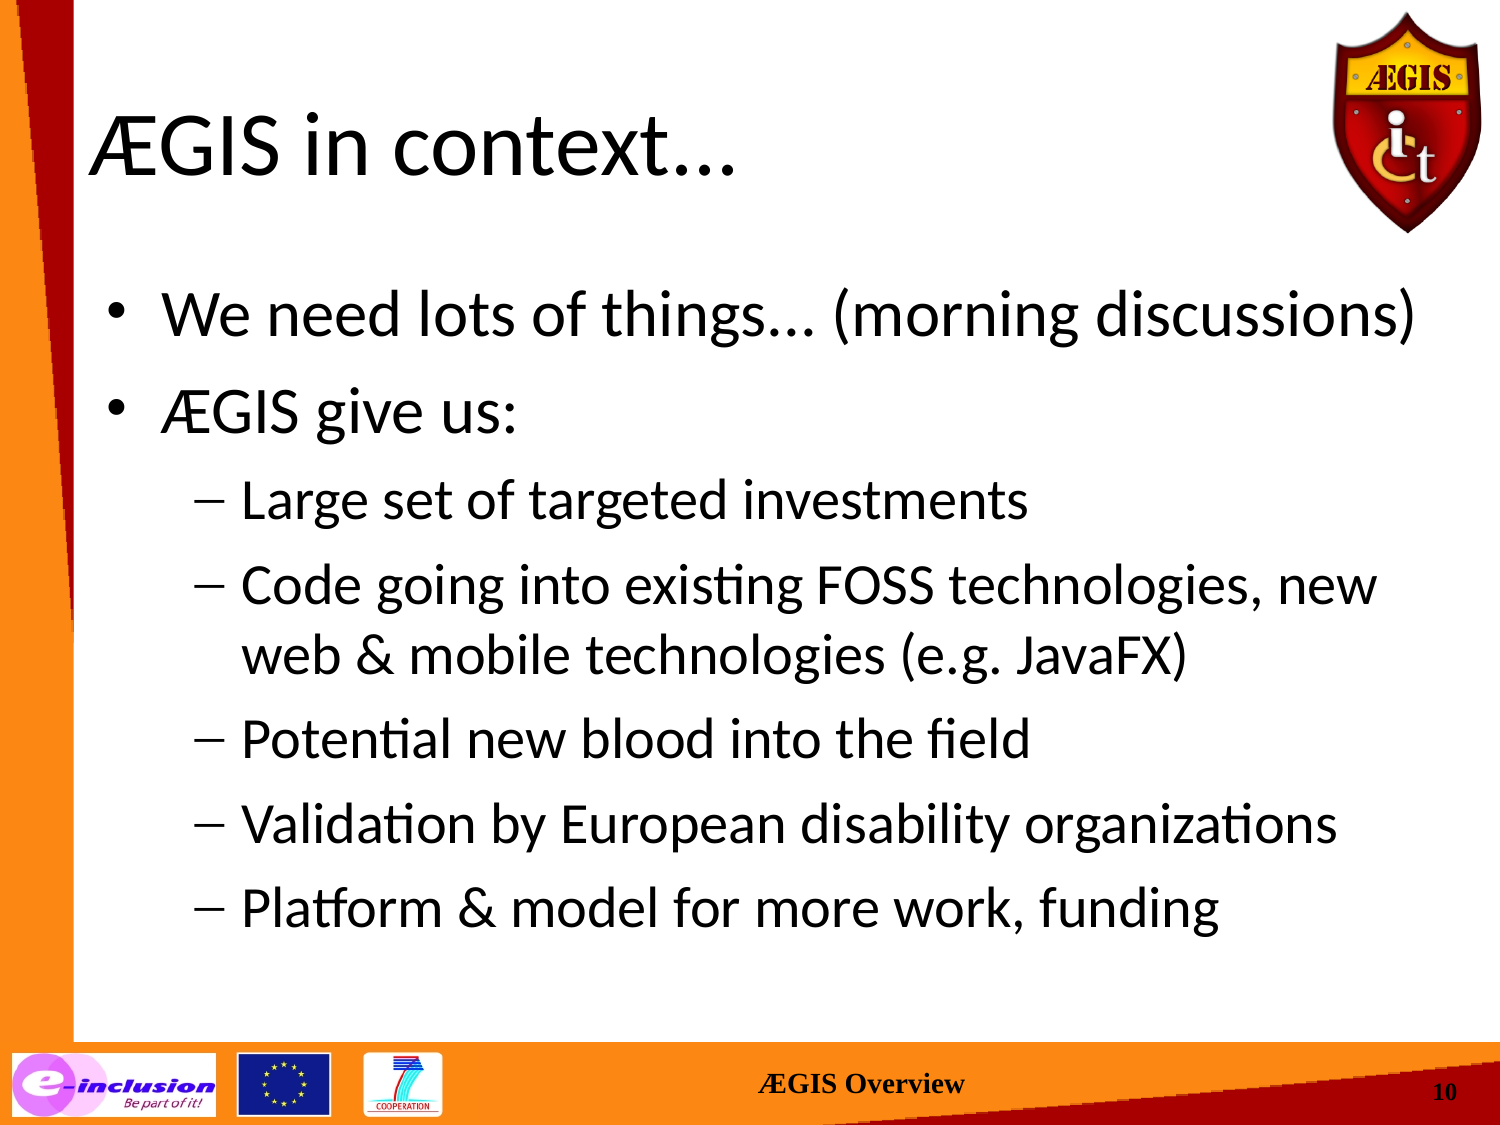

# ÆGIS in context...
We need lots of things... (morning discussions)
ÆGIS give us:
Large set of targeted investments
Code going into existing FOSS technologies, new web & mobile technologies (e.g. JavaFX)
Potential new blood into the field
Validation by European disability organizations
Platform & model for more work, funding
10